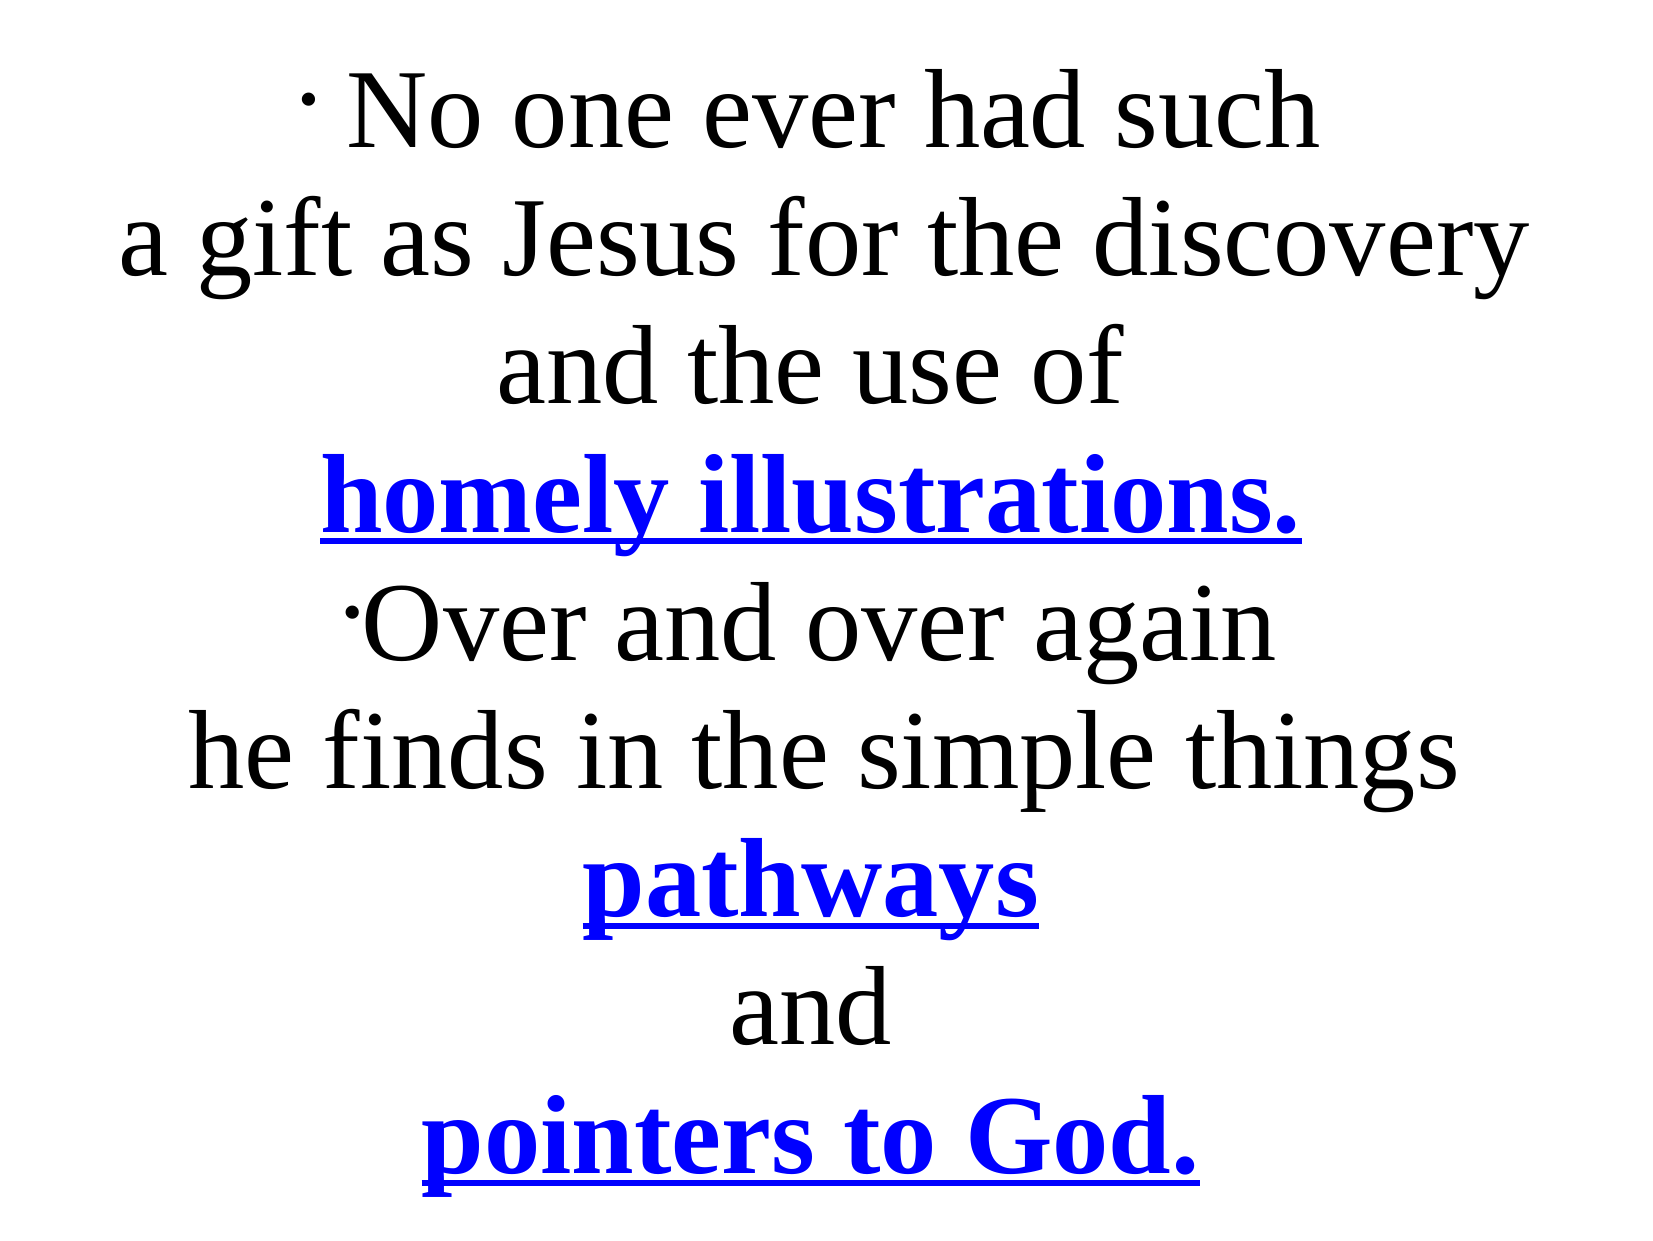

No one ever had such
a gift as Jesus for the discovery and the use of
homely illustrations.
Over and over again
he finds in the simple things pathways
and
pointers to God.
5